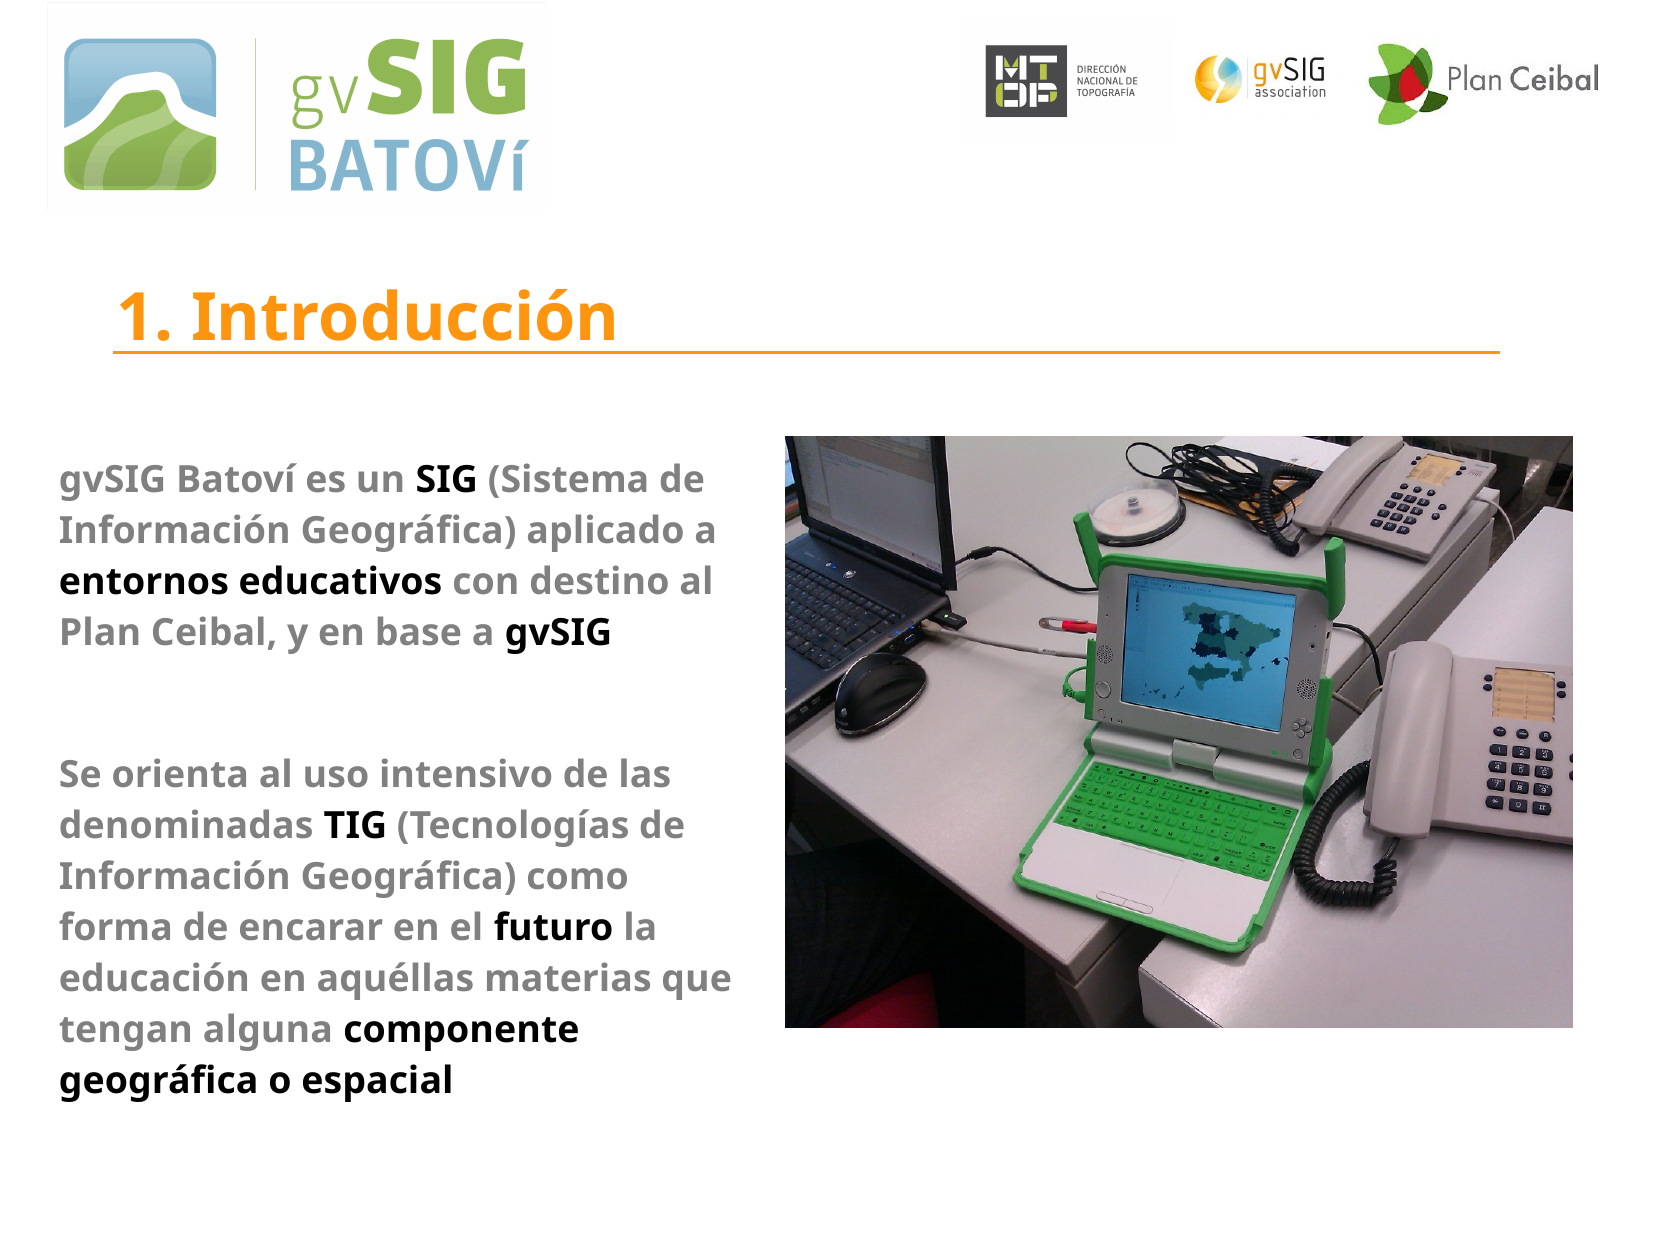

# 1. Introducción
gvSIG Batoví es un SIG (Sistema de Información Geográfica) aplicado a entornos educativos con destino al Plan Ceibal, y en base a gvSIG
Se orienta al uso intensivo de las denominadas TIG (Tecnologías de Información Geográfica) como forma de encarar en el futuro la educación en aquéllas materias que tengan alguna componente geográfica o espacial